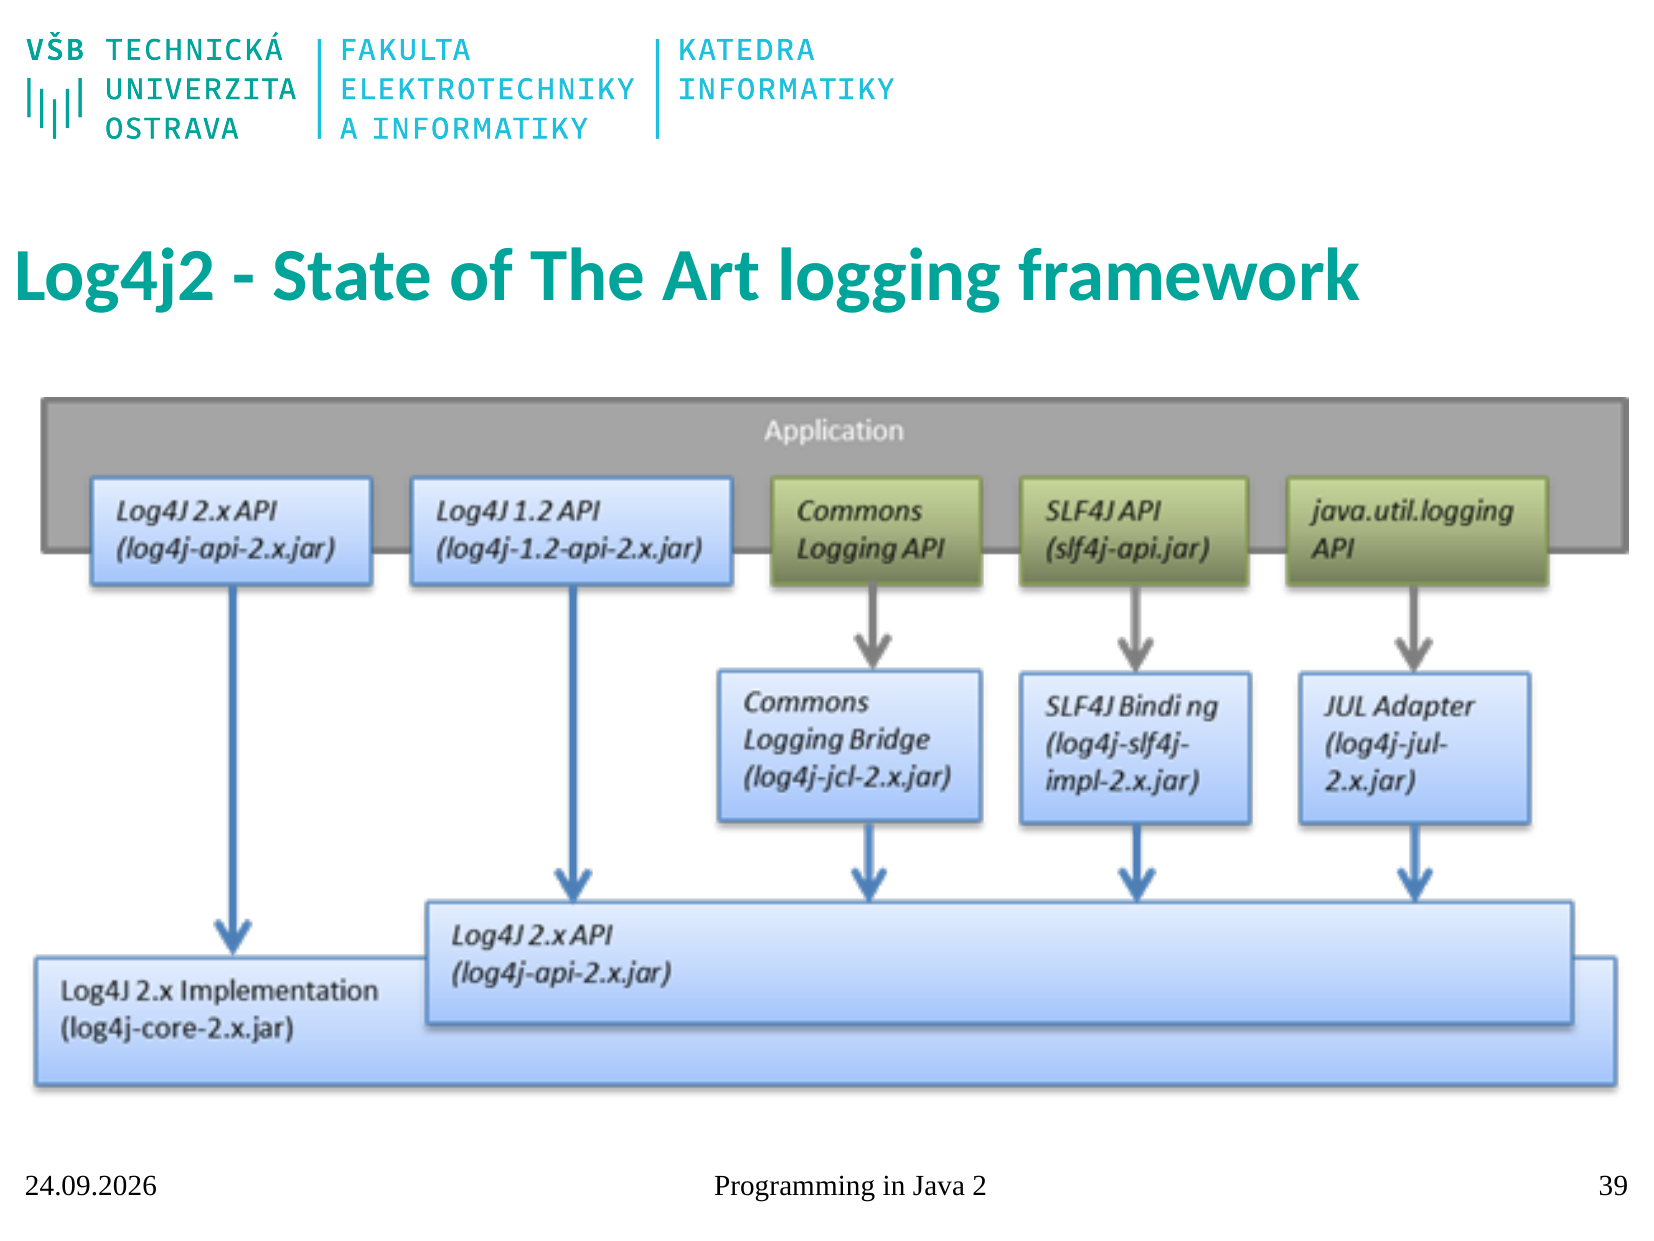

# Log4j2 - State of The Art logging framework
Programming in Java 2
39